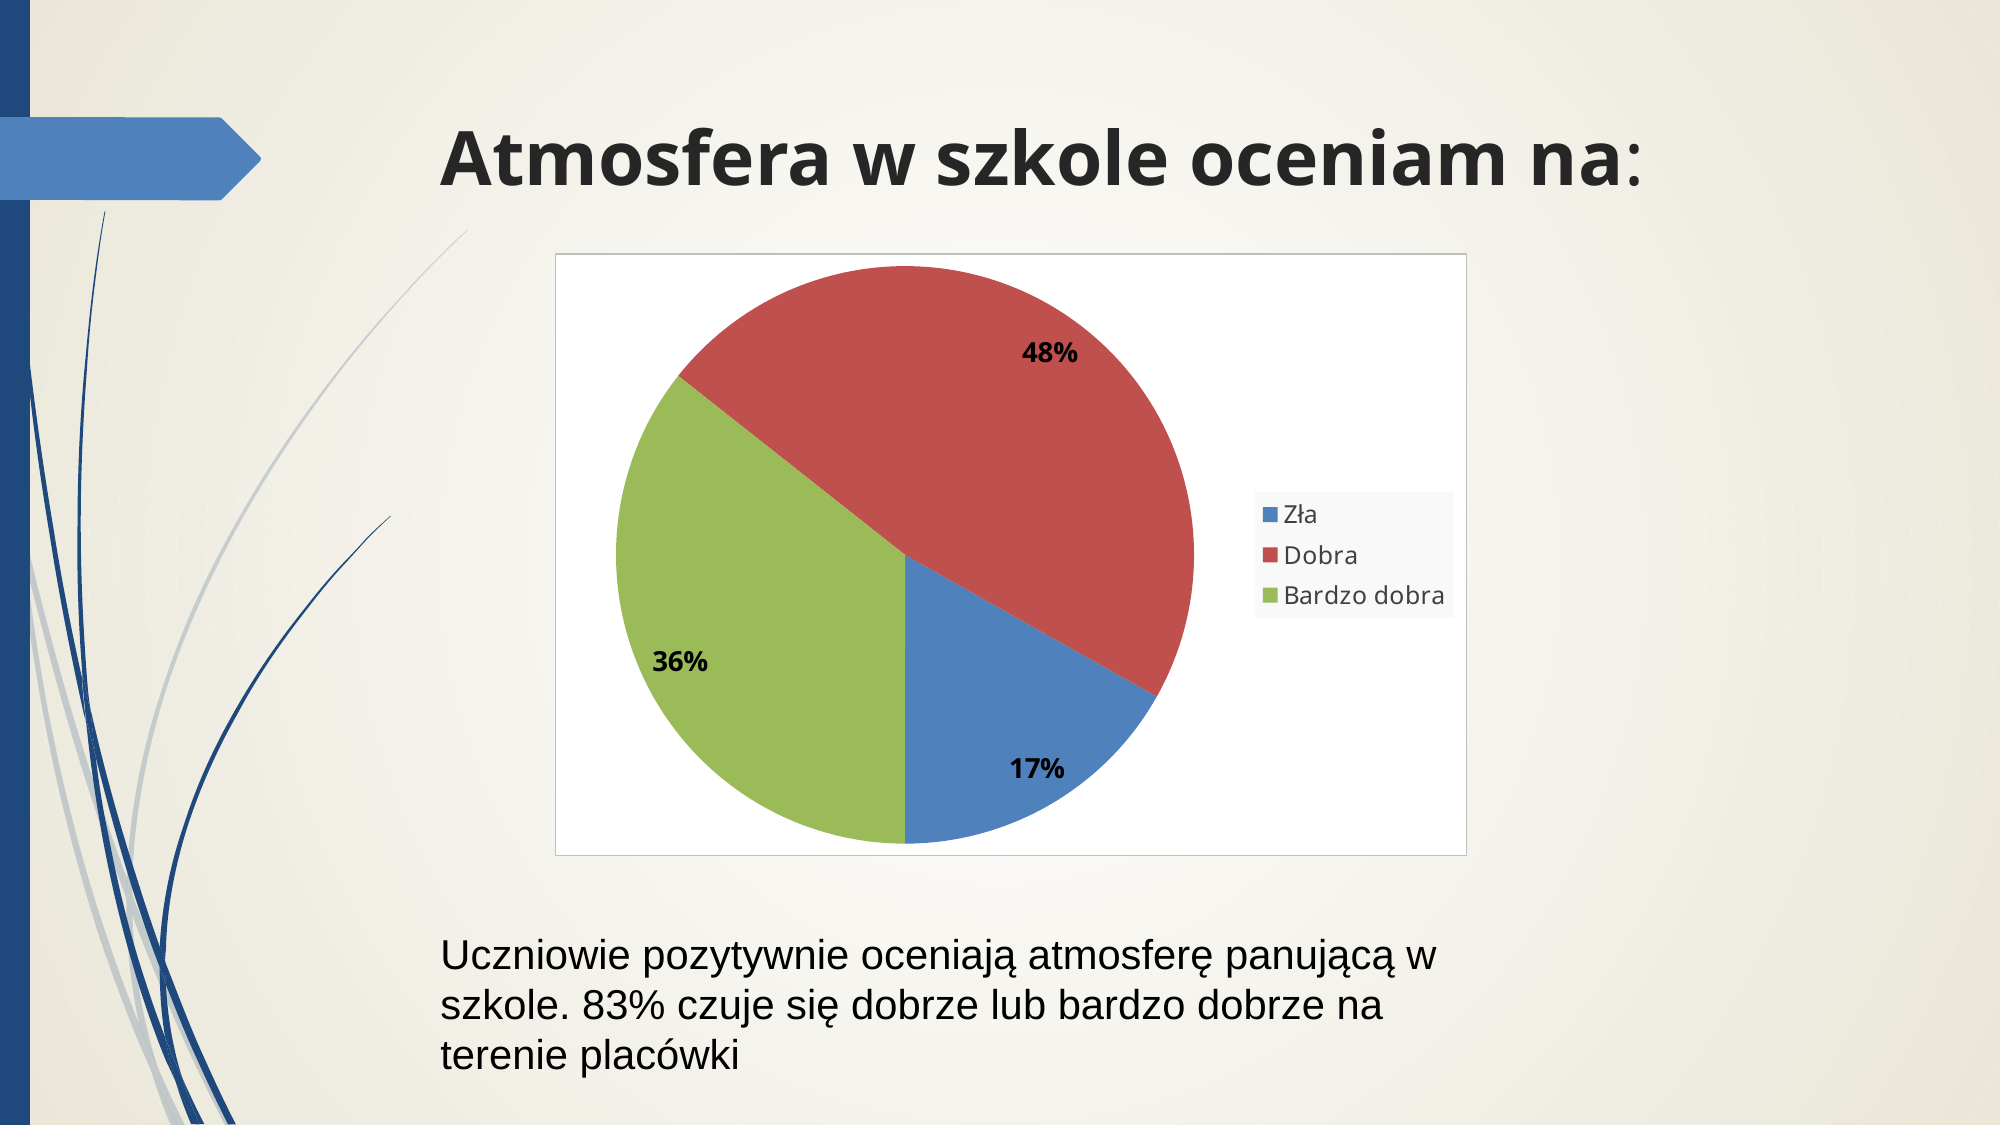

# Atmosfera w szkole oceniam na:
### Chart
| Category | | | |
|---|---|---|---|
| Zła | 0.17 | 0.0 | 0.0 |
| Dobra | 0.48 | 0.0 | 0.0 |
| Bardzo dobra | 0.36 | 0.0 | 0.0 |Uczniowie pozytywnie oceniają atmosferę panującą w szkole. 83% czuje się dobrze lub bardzo dobrze na terenie placówki